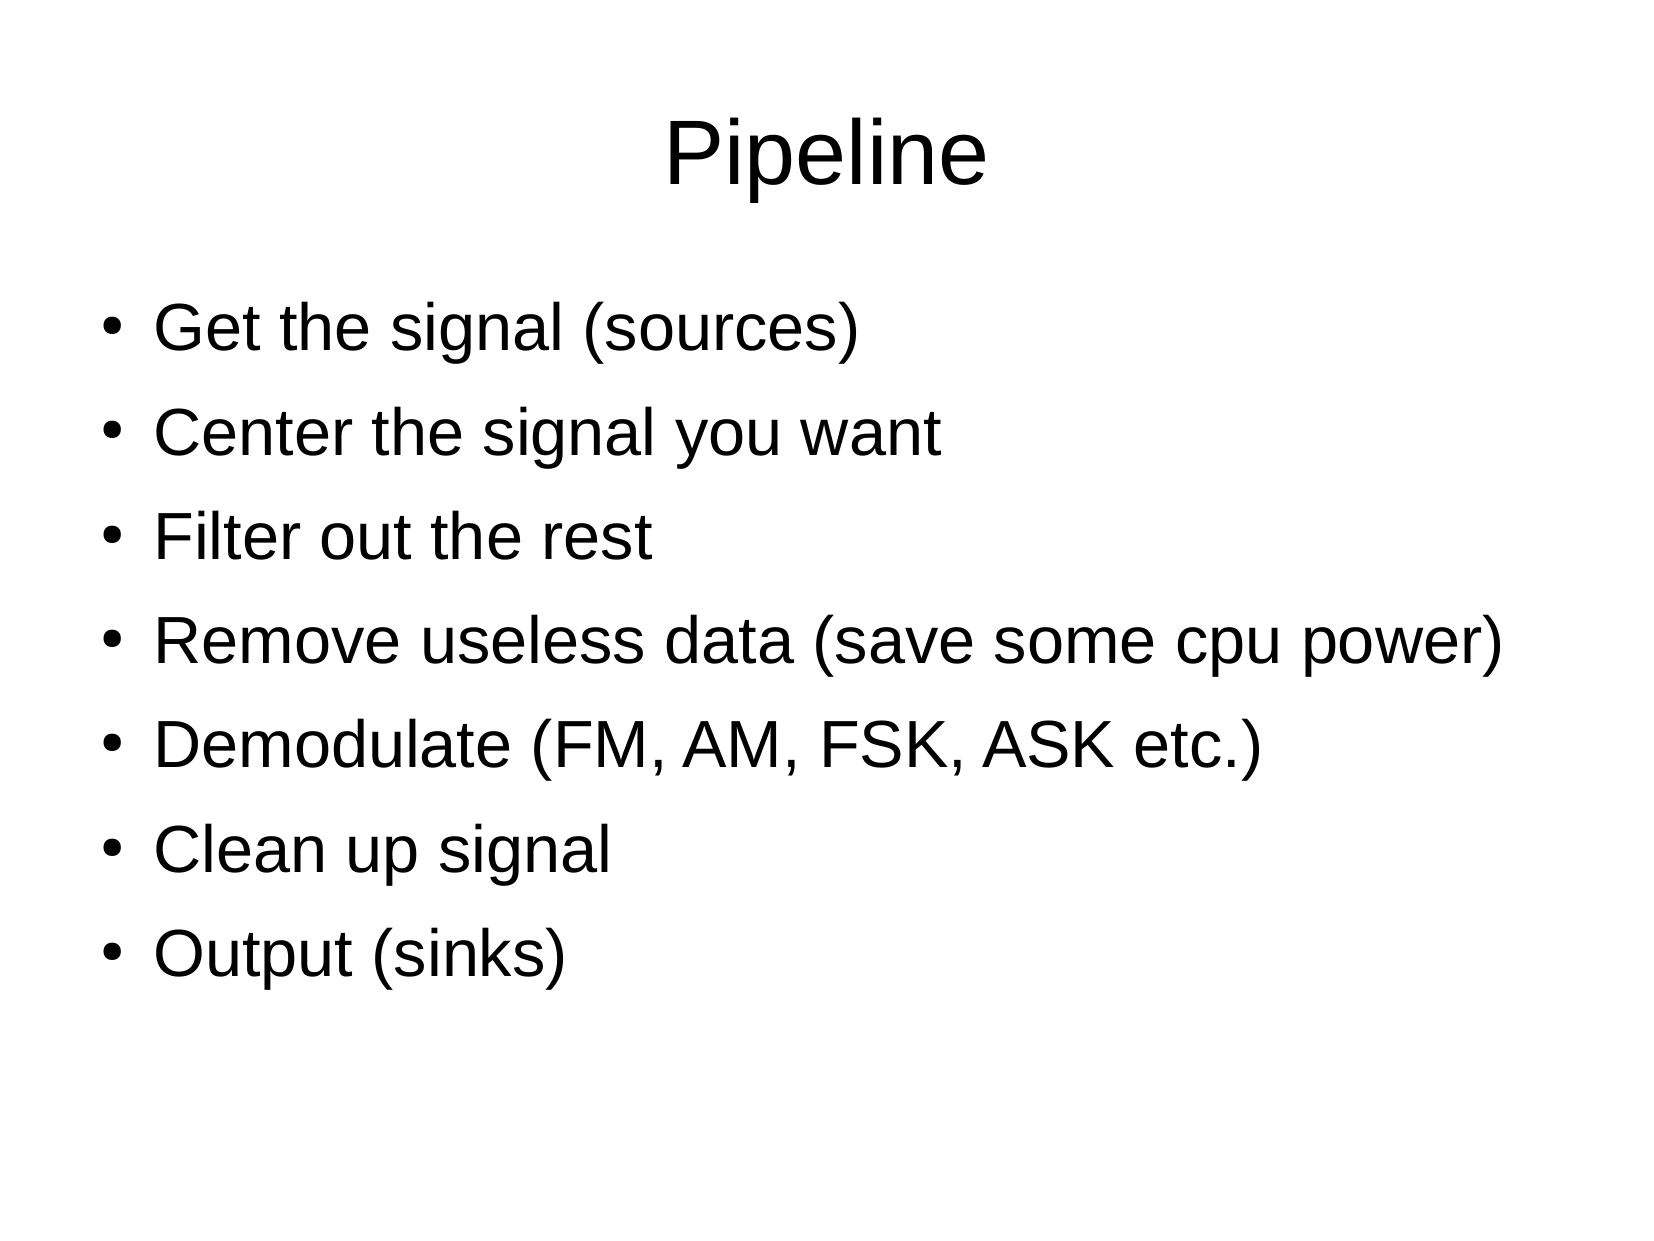

# Pipeline
Get the signal (sources)
Center the signal you want
Filter out the rest
Remove useless data (save some cpu power)
Demodulate (FM, AM, FSK, ASK etc.)
Clean up signal
Output (sinks)